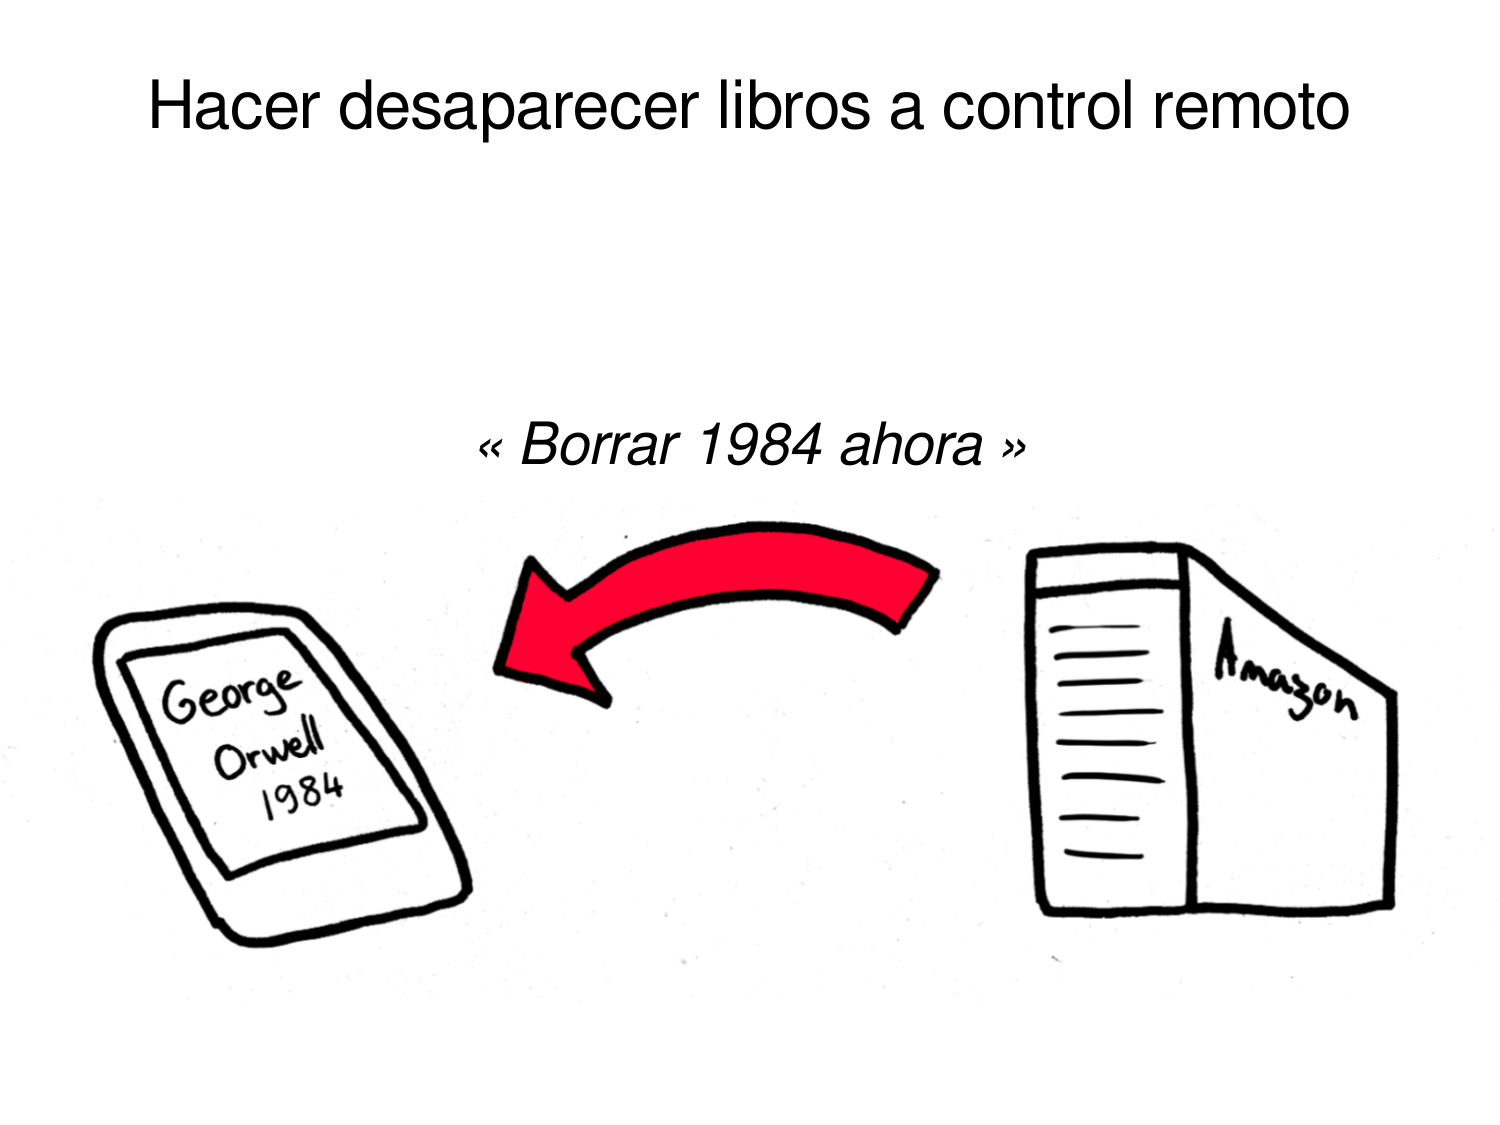

Hacer desaparecer libros a control remoto
« Borrar 1984 ahora »